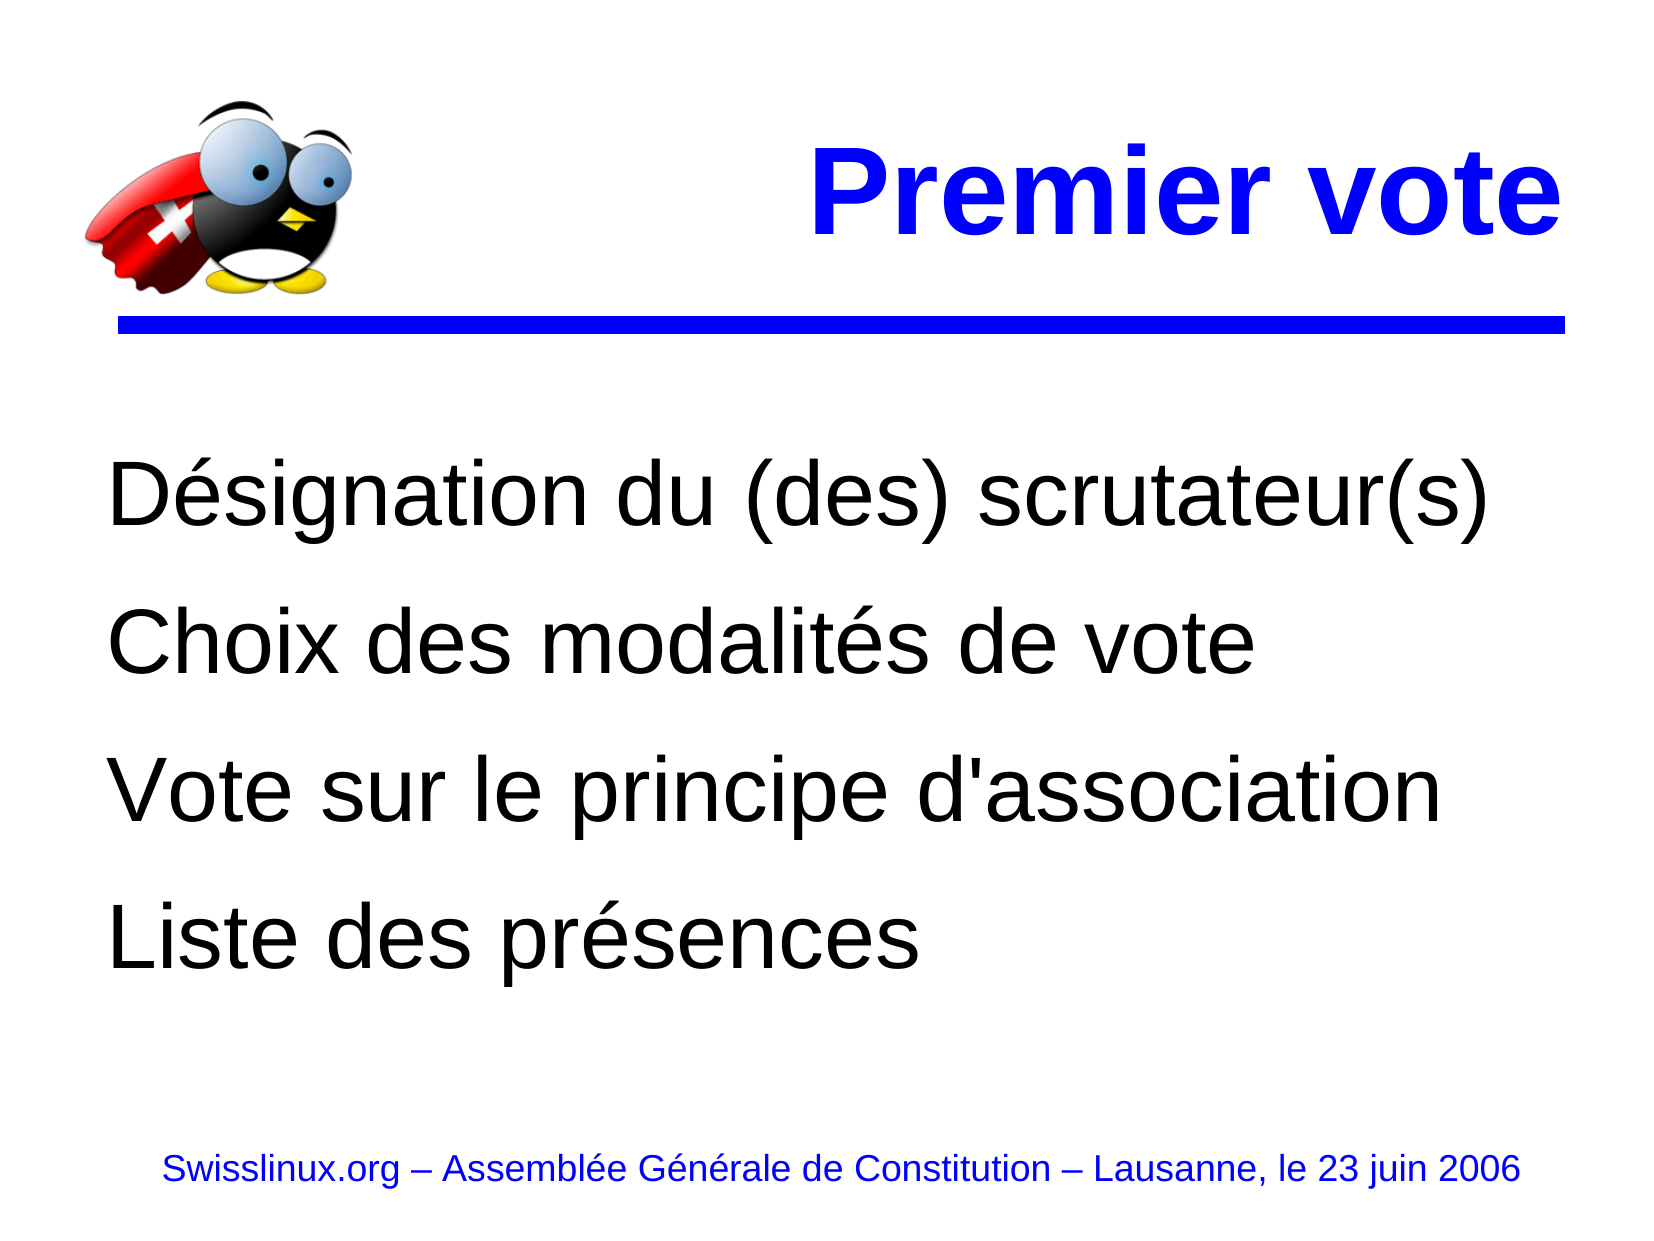

# Premier vote
Désignation du (des) scrutateur(s)
Choix des modalités de vote
Vote sur le principe d'association
Liste des présences
Swisslinux.org – Assemblée Générale de Constitution – Lausanne, le 23 juin 2006